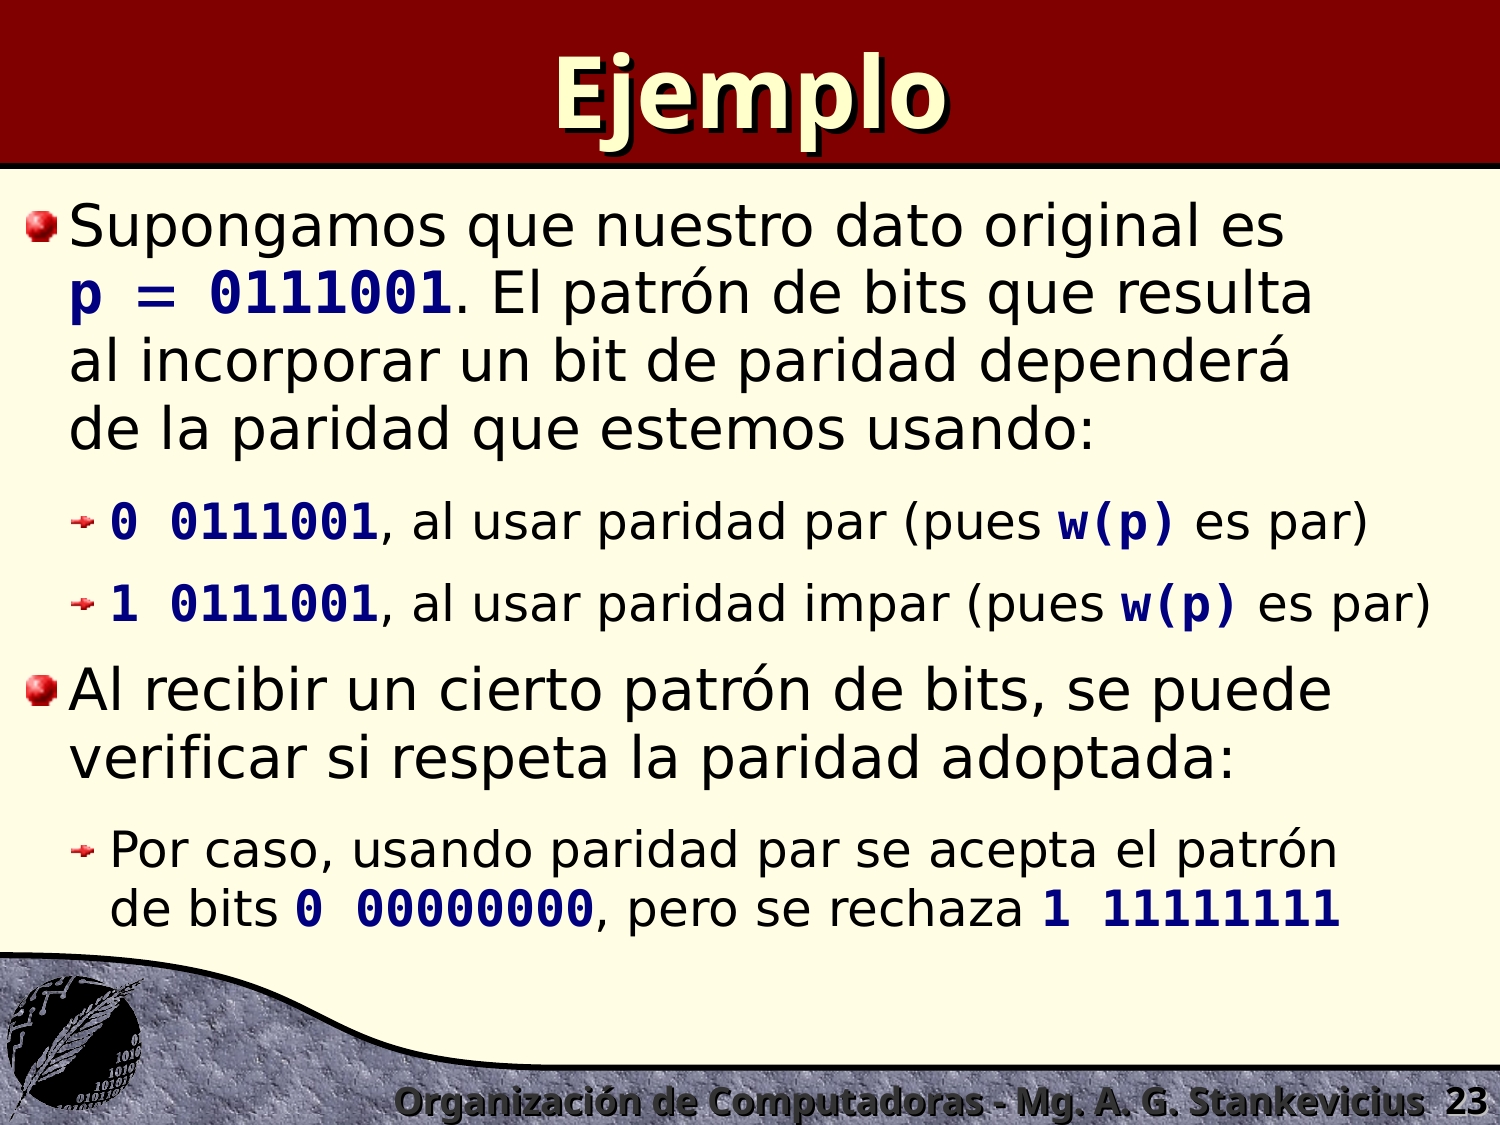

# Ejemplo
Supongamos que nuestro dato original es
p = 0111001. El patrón de bits que resulta
al incorporar un bit de paridad dependerá
de la paridad que estemos usando:
0 0111001, al usar paridad par (pues w(p) es par)
1 0111001, al usar paridad impar (pues w(p) es par)
Al recibir un cierto patrón de bits, se puede verificar si respeta la paridad adoptada:
Por caso, usando paridad par se acepta el patrón
de bits 0 00000000, pero se rechaza 1 11111111
23